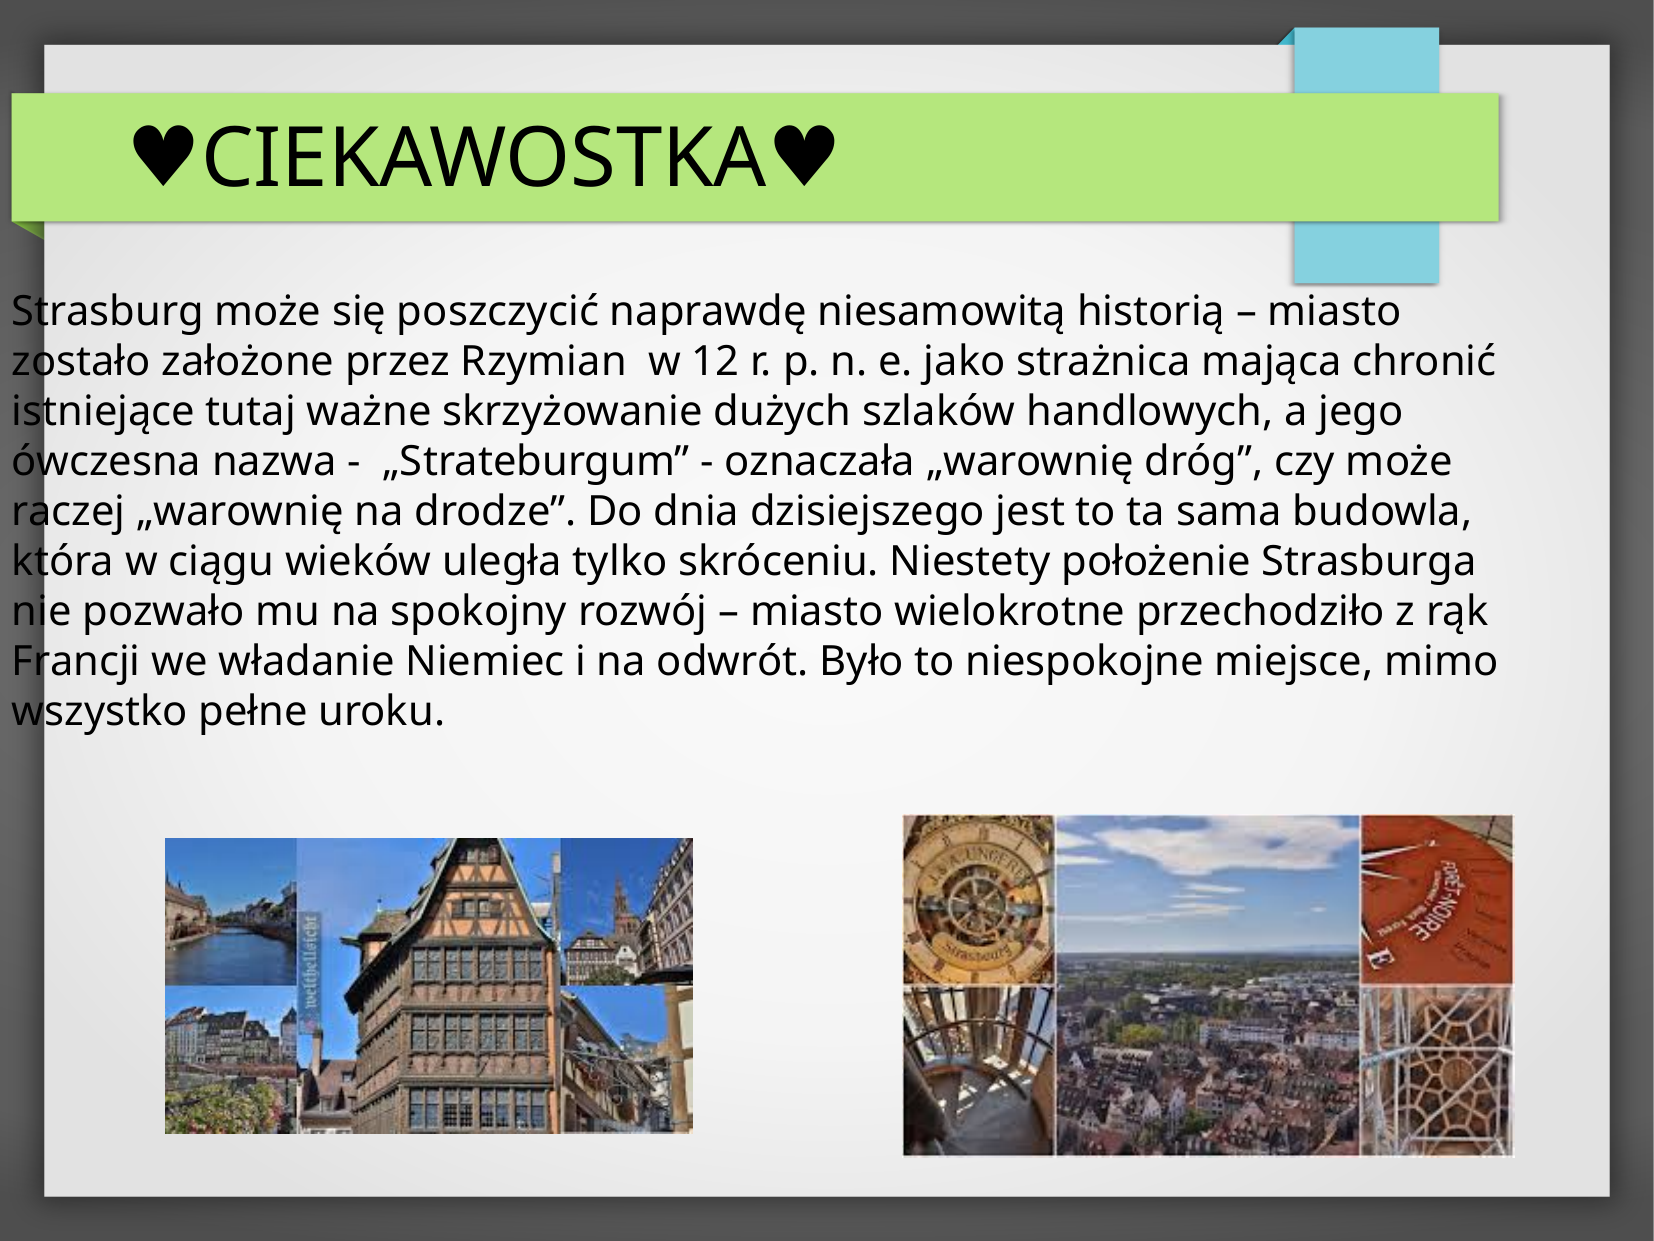

# ♥CIEKAWOSTKA♥
Strasburg może się poszczycić naprawdę niesamowitą historią – miasto zostało założone przez Rzymian w 12 r. p. n. e. jako strażnica mająca chronić istniejące tutaj ważne skrzyżowanie dużych szlaków handlowych, a jego ówczesna nazwa - „Strateburgum” - oznaczała „warownię dróg”, czy może raczej „warownię na drodze”. Do dnia dzisiejszego jest to ta sama budowla, która w ciągu wieków uległa tylko skróceniu. Niestety położenie Strasburga nie pozwało mu na spokojny rozwój – miasto wielokrotne przechodziło z rąk Francji we władanie Niemiec i na odwrót. Było to niespokojne miejsce, mimo wszystko pełne uroku.